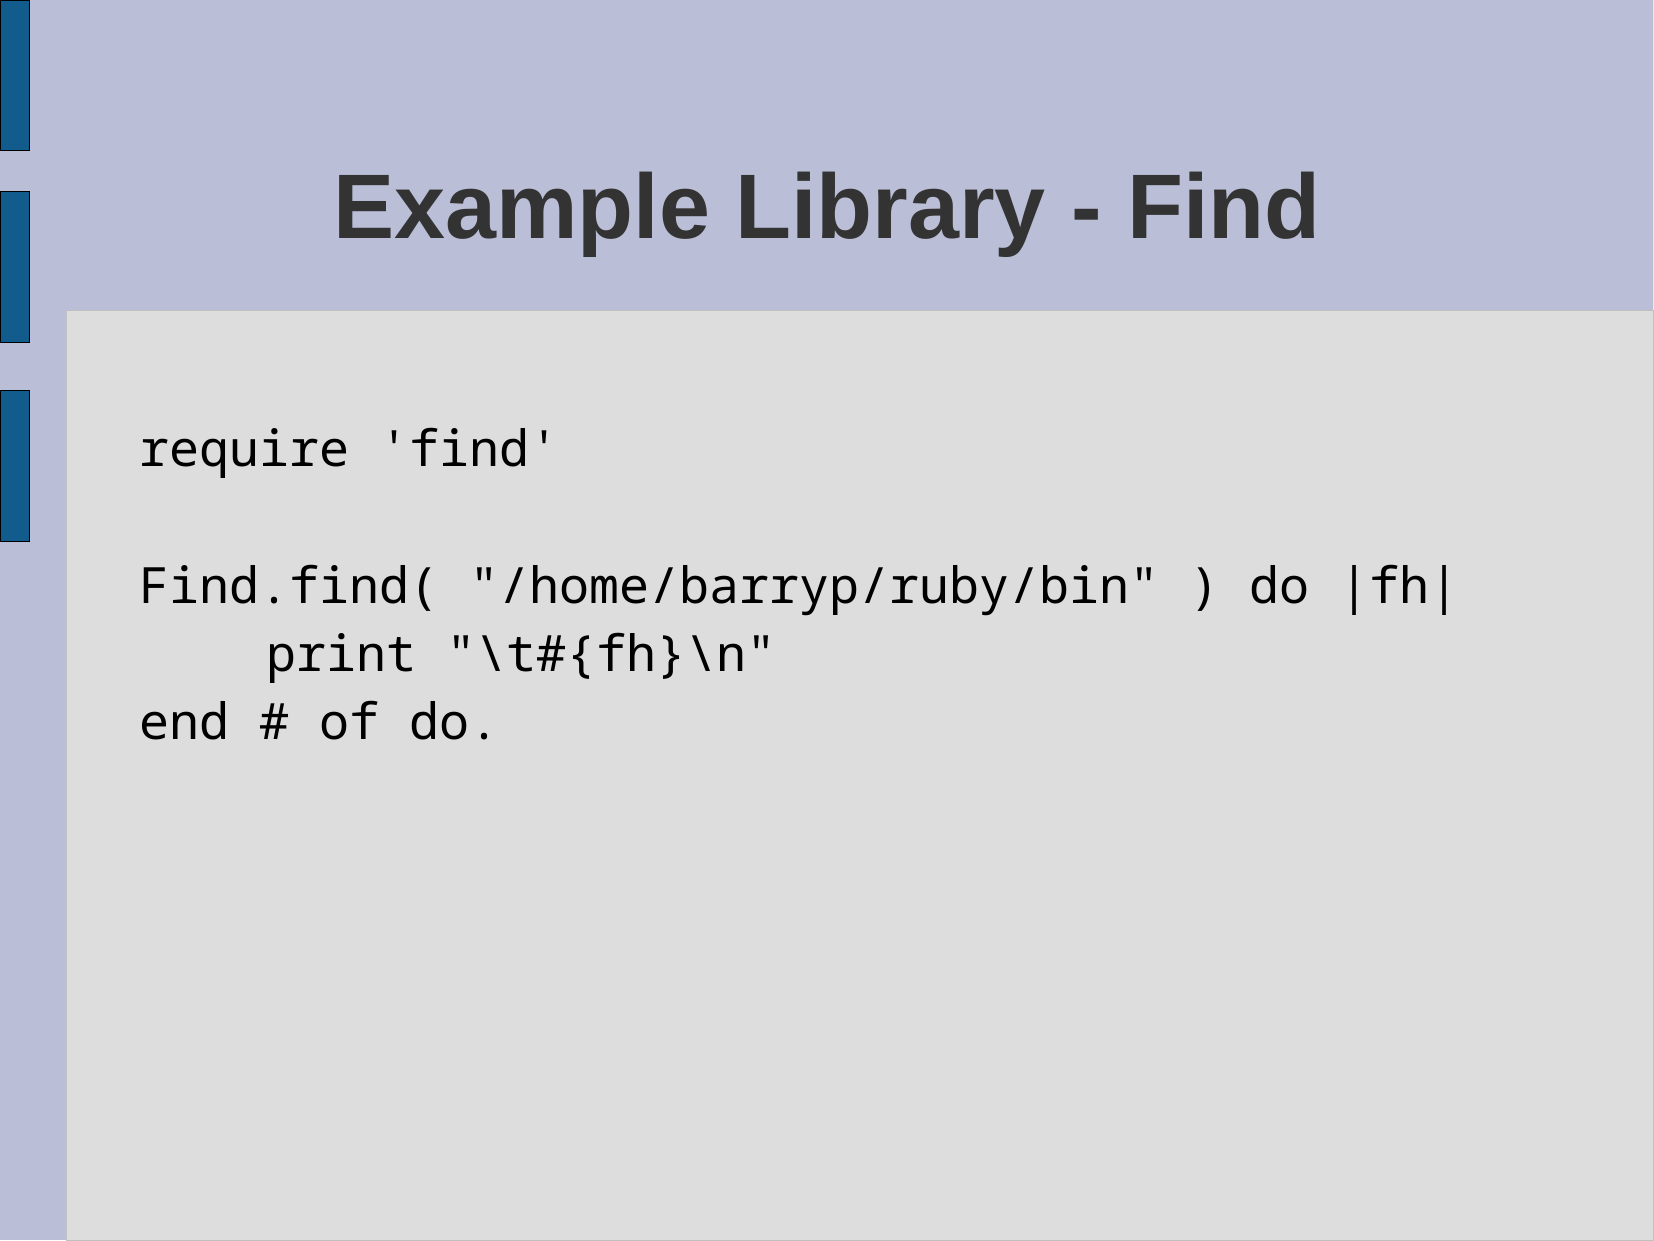

#
Example Library - Find
require 'find'
Find.find( "/home/barryp/ruby/bin" ) do |fh| 		print "\t#{fh}\n"
end # of do.